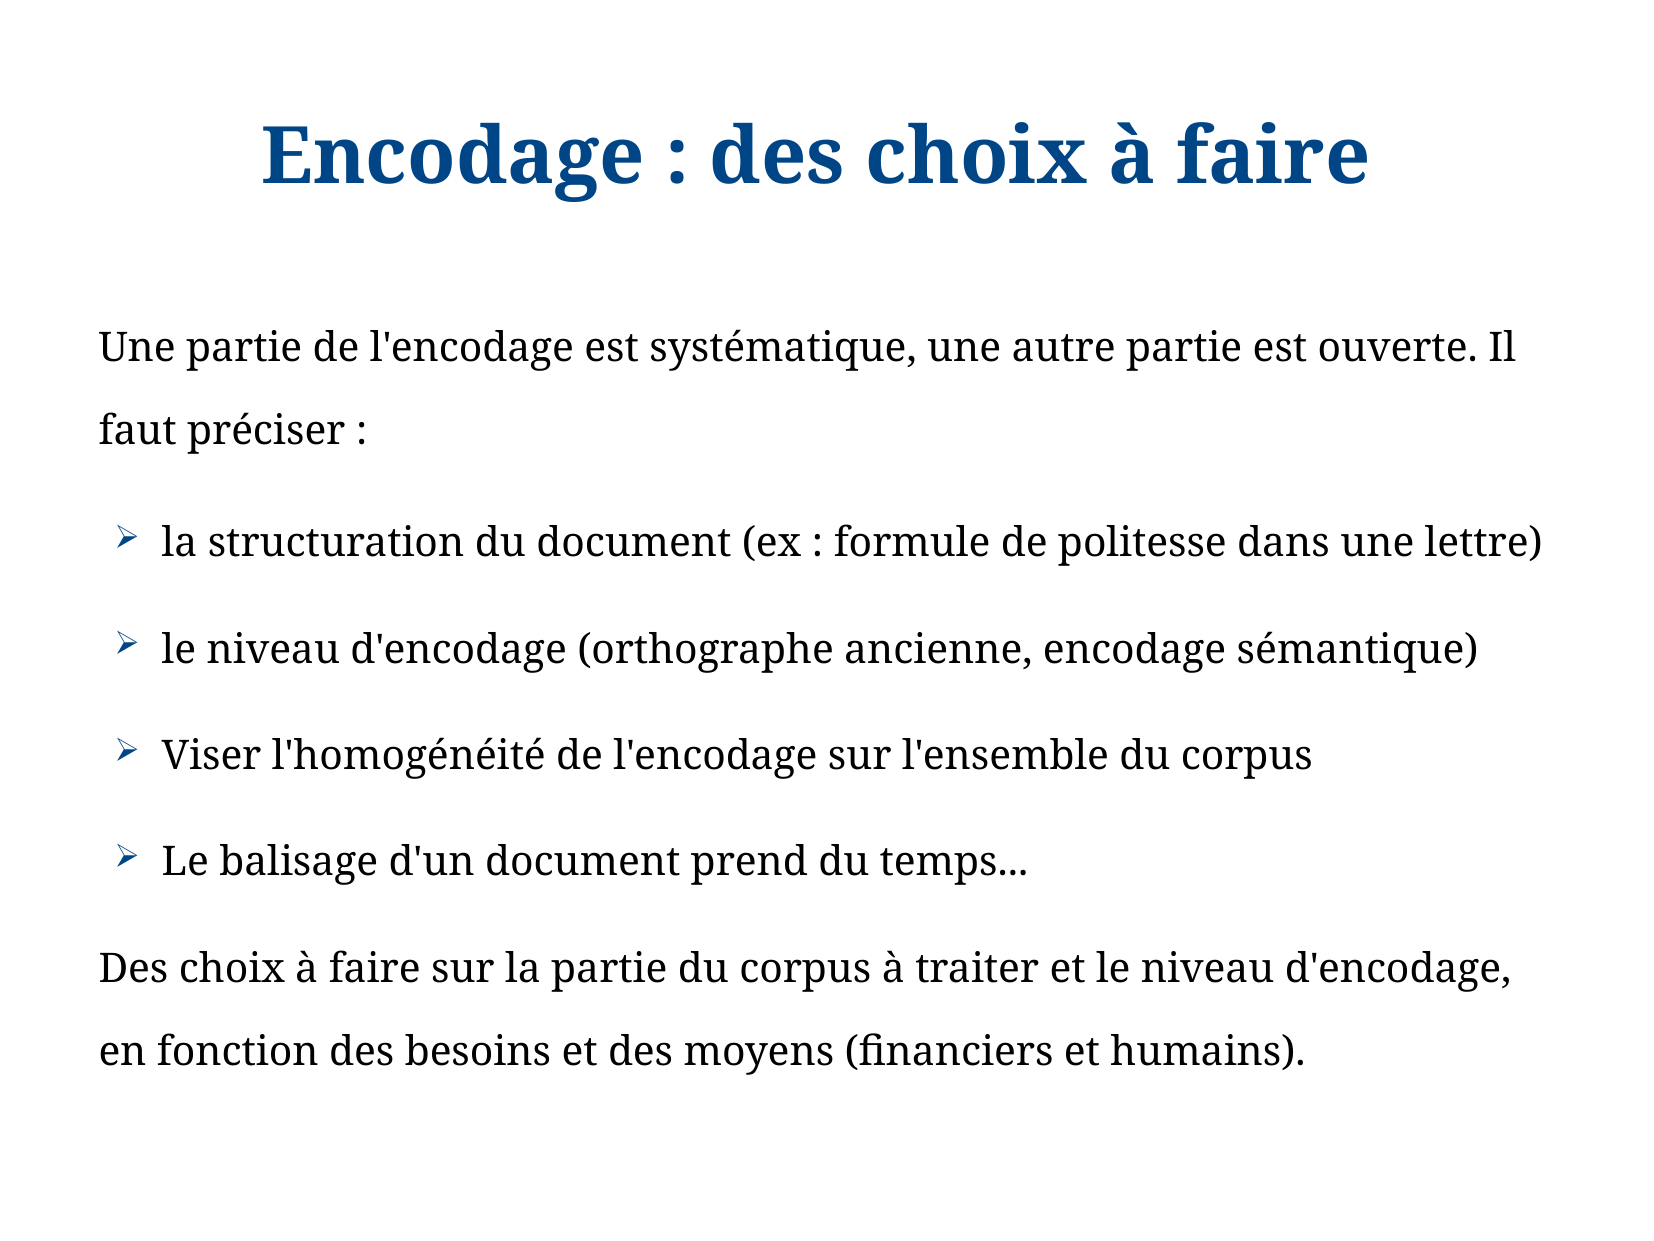

# Encodage : des choix à faire
Une partie de l'encodage est systématique, une autre partie est ouverte. Il faut préciser :
la structuration du document (ex : formule de politesse dans une lettre)
le niveau d'encodage (orthographe ancienne, encodage sémantique)
Viser l'homogénéité de l'encodage sur l'ensemble du corpus
Le balisage d'un document prend du temps...
Des choix à faire sur la partie du corpus à traiter et le niveau d'encodage, en fonction des besoins et des moyens (financiers et humains).